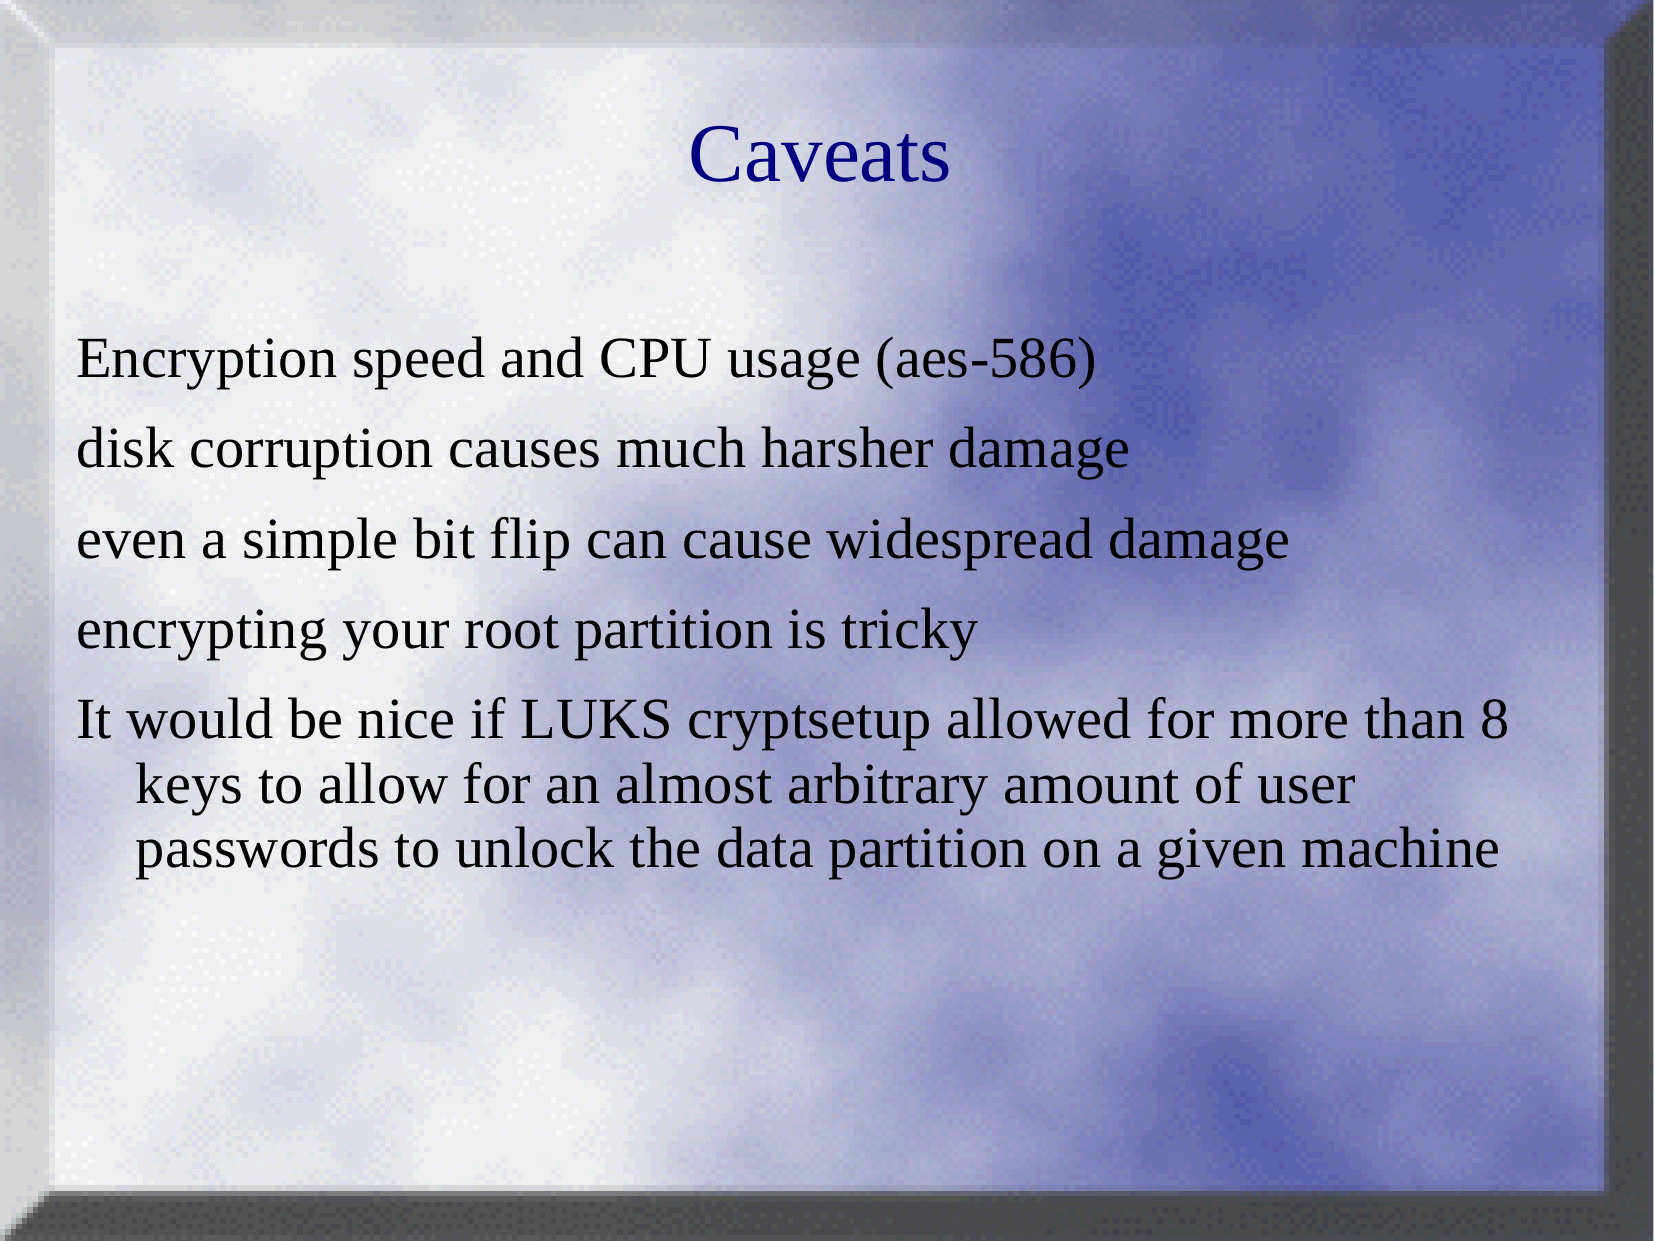

# Caveats
Encryption speed and CPU usage (aes-586)
disk corruption causes much harsher damage
even a simple bit flip can cause widespread damage
encrypting your root partition is tricky
It would be nice if LUKS cryptsetup allowed for more than 8 keys to allow for an almost arbitrary amount of user passwords to unlock the data partition on a given machine